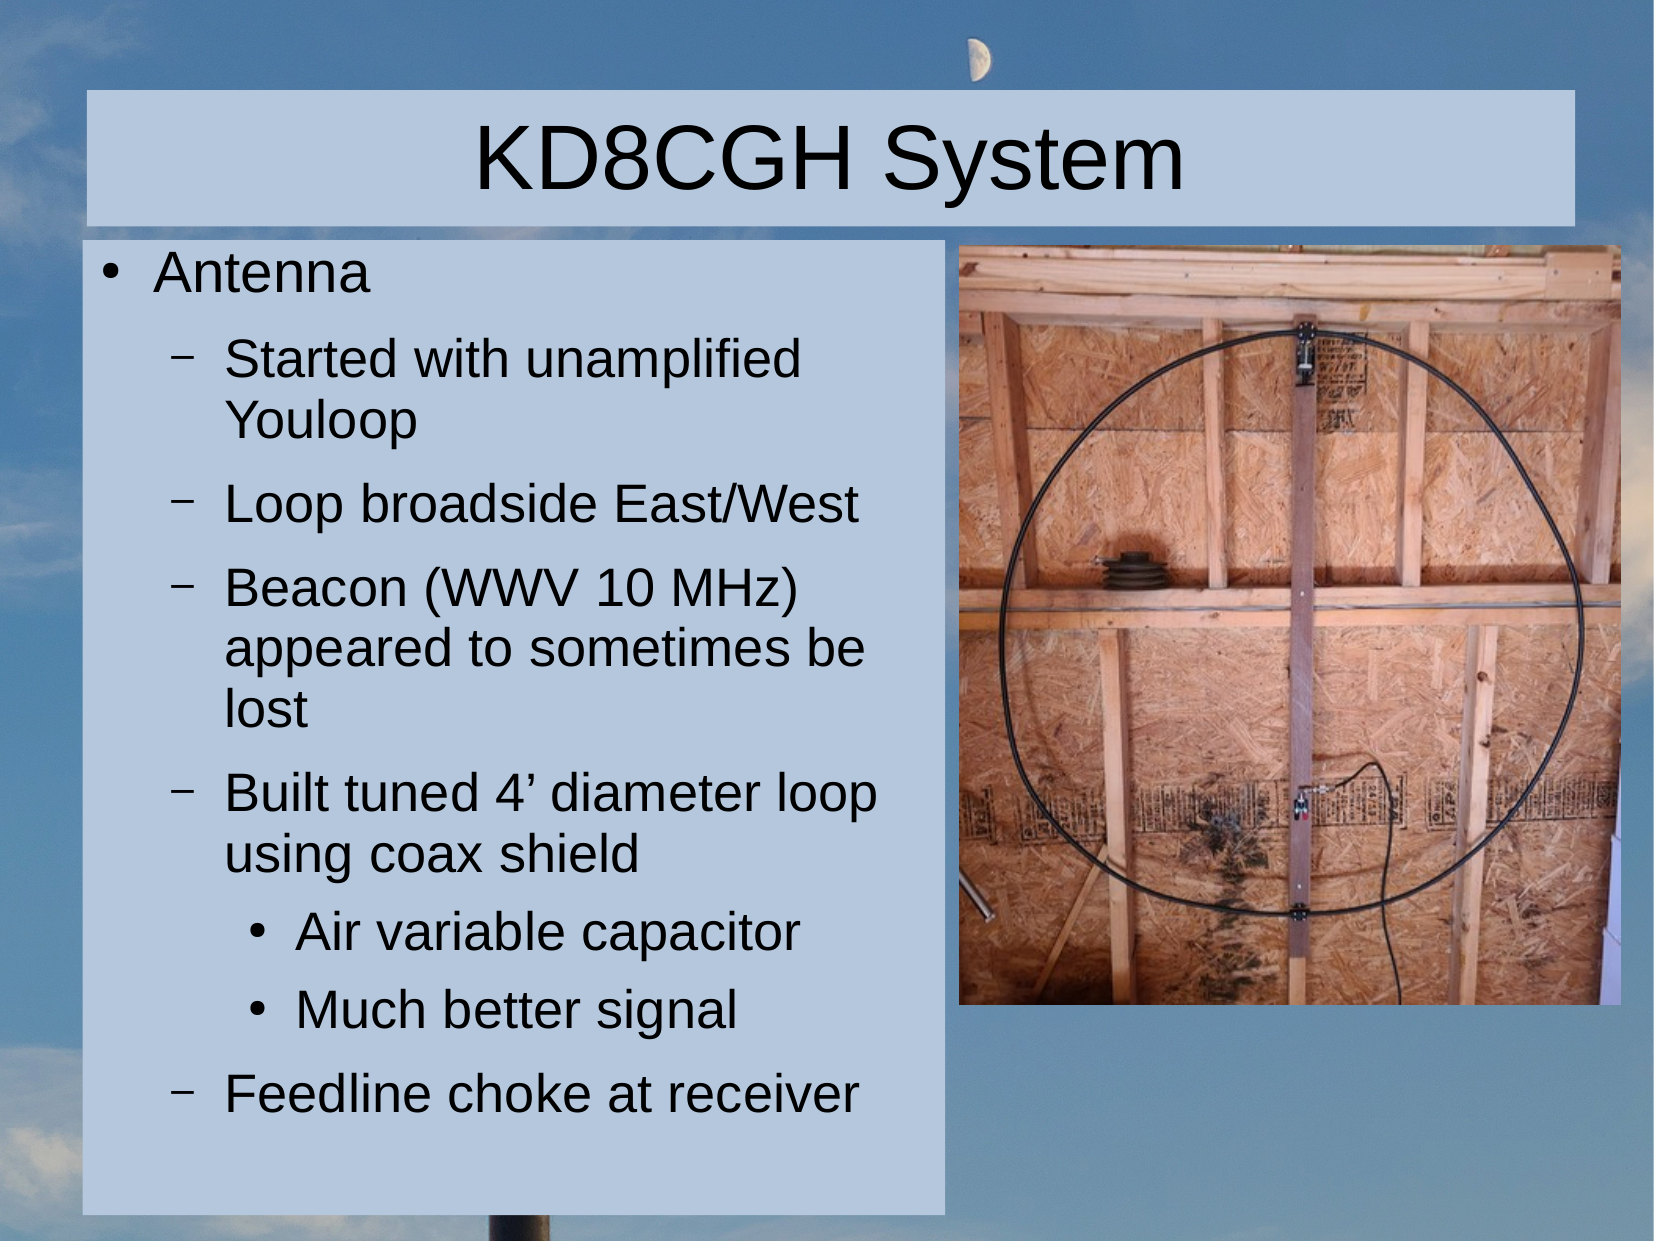

# KD8CGH System
Antenna
Started with unamplified Youloop
Loop broadside East/West
Beacon (WWV 10 MHz) appeared to sometimes be lost
Built tuned 4’ diameter loop using coax shield
Air variable capacitor
Much better signal
Feedline choke at receiver